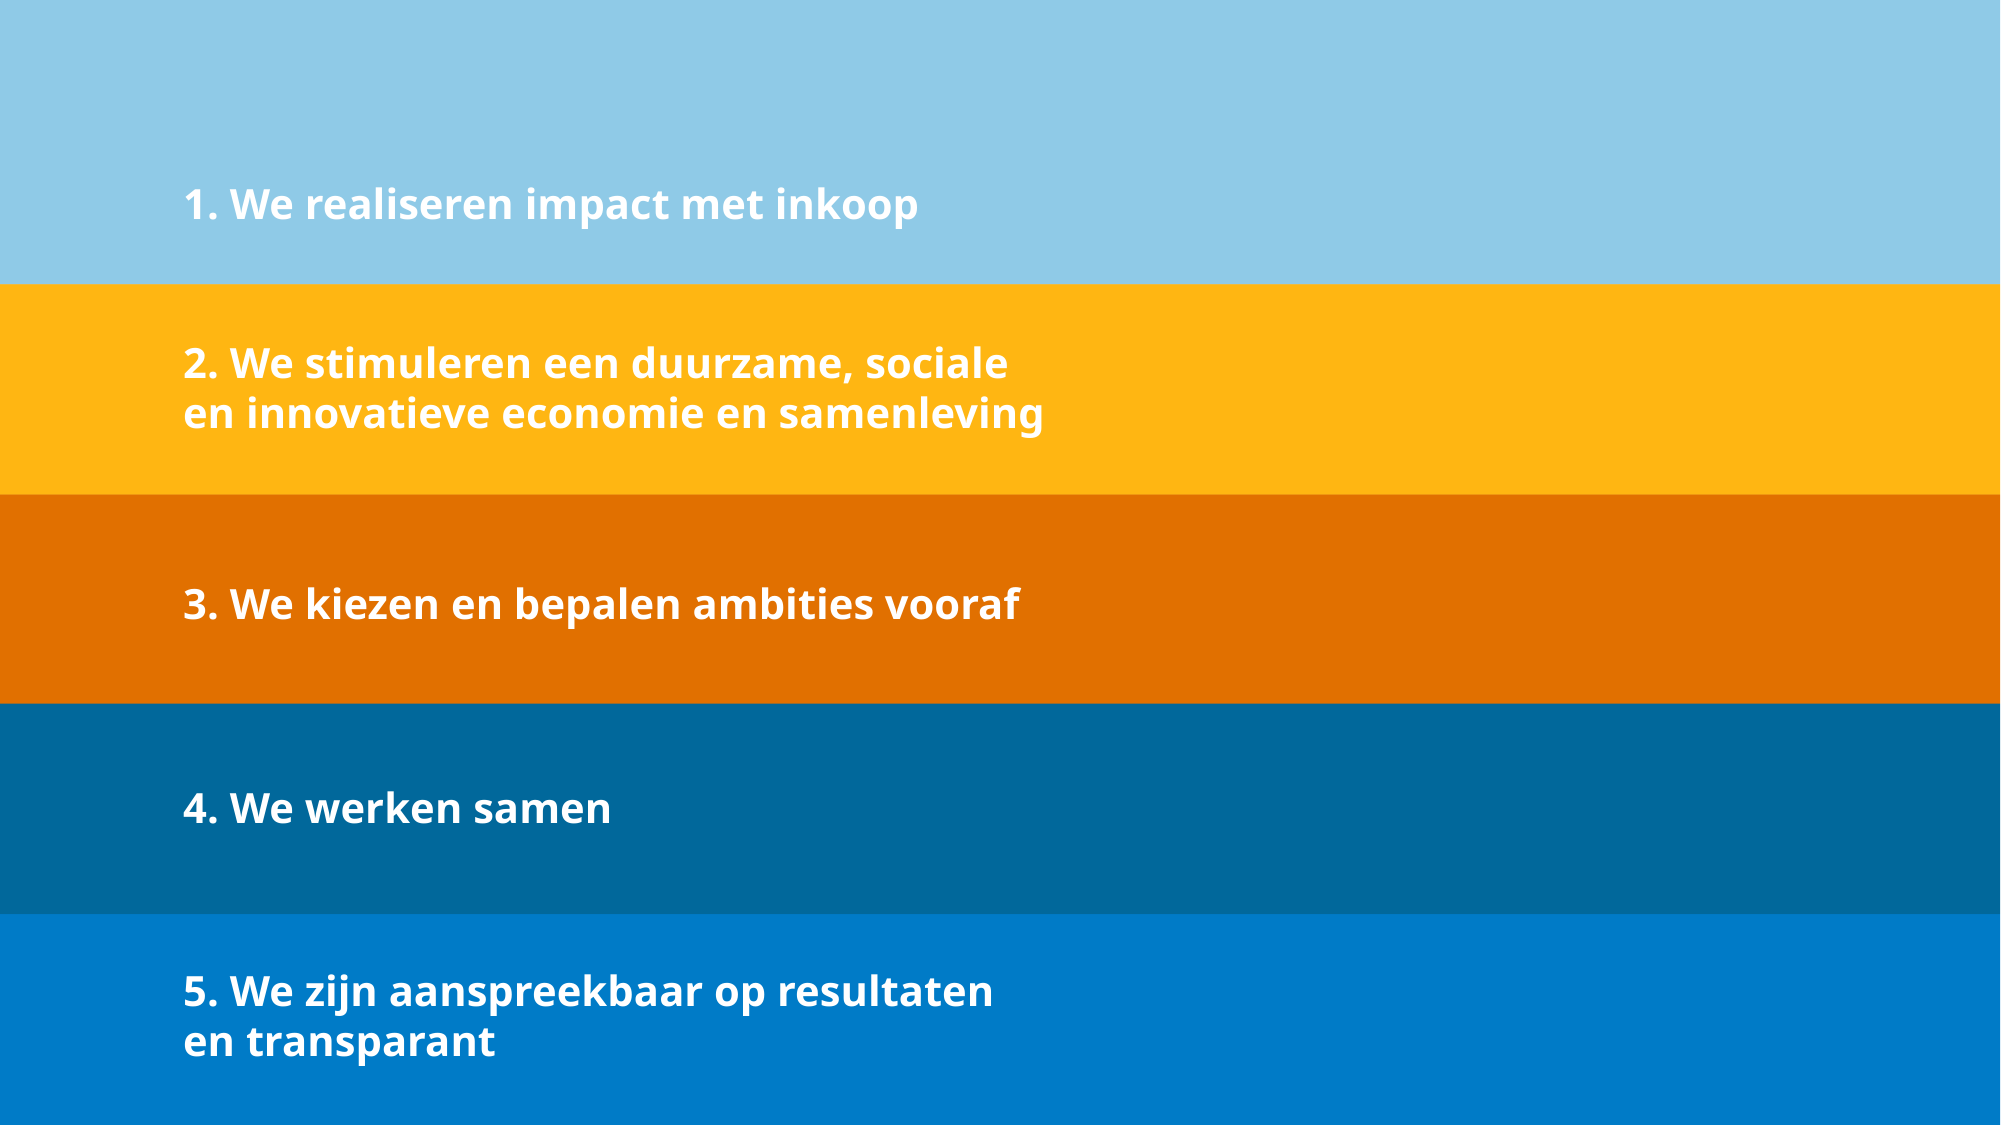

1. We realiseren impact met inkoop
2. We stimuleren een duurzame, sociale
en innovatieve economie en samenleving
1. We realiseren impact met inkoop
3. We kiezen en bepalen ambities vooraf
4. We werken samen
5. We zijn aanspreekbaar op resultaten
en transparant